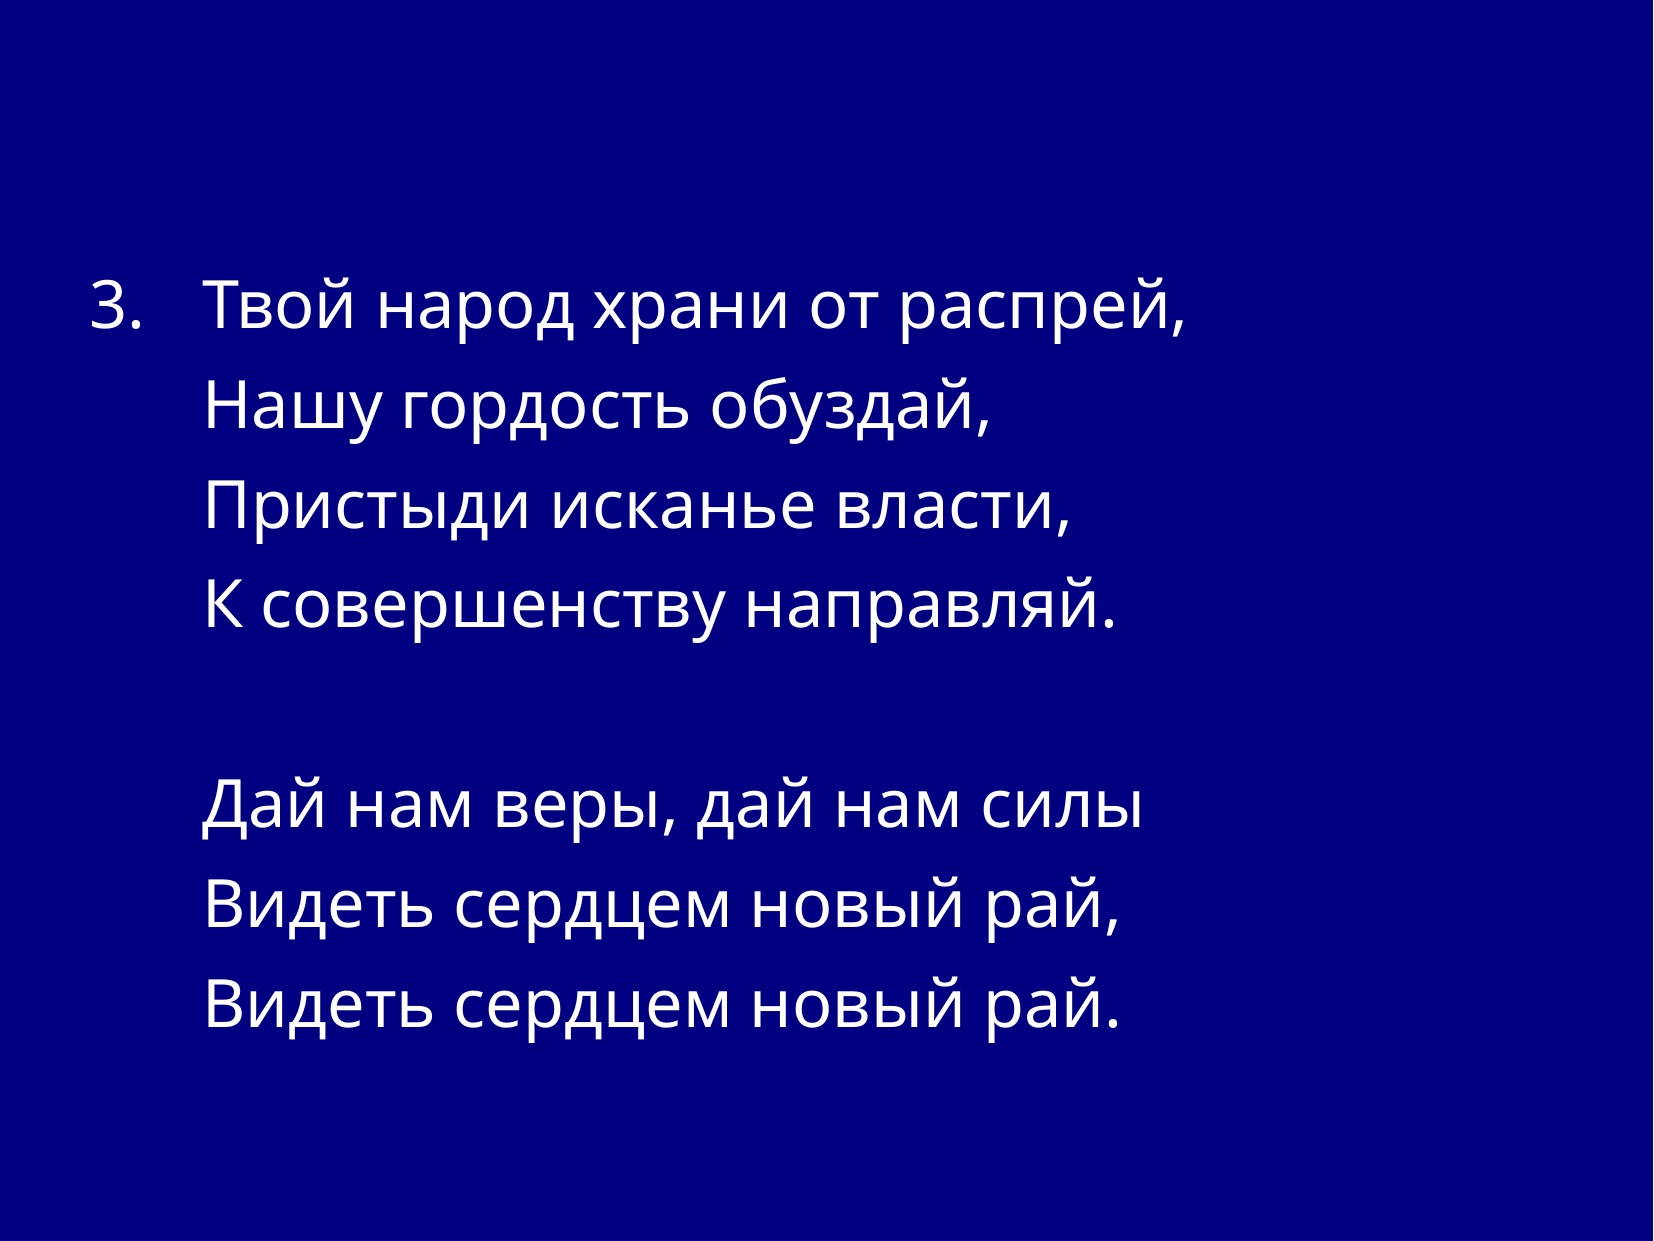

3.	Твой народ храни от распрей,
	Нашу гордость обуздай,
	Пристыди исканье власти,
	К совершенству направляй.
	Дай нам веры, дай нам силы
	Видеть сердцем новый рай,
	Видеть сердцем новый рай.